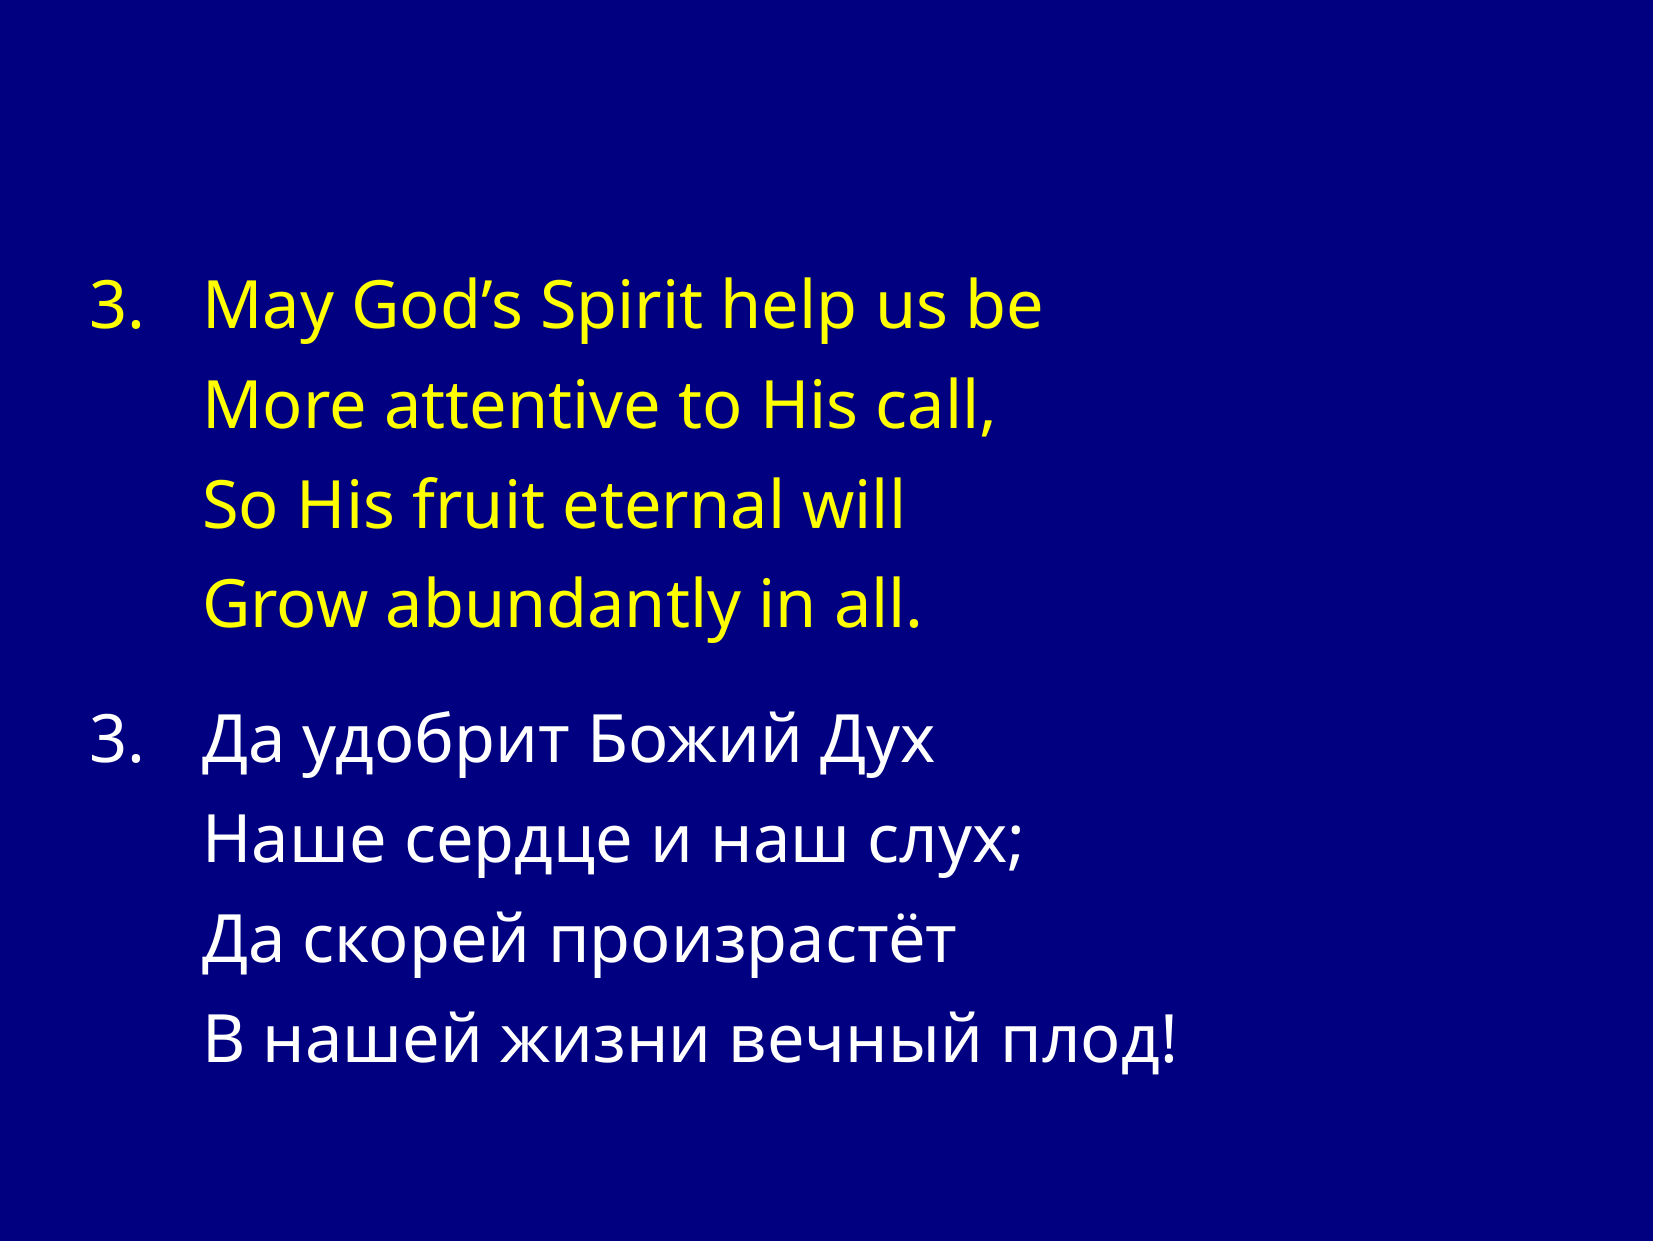

3.	May God’s Spirit help us be
	More attentive to His call,
	So His fruit eternal will
	Grow abundantly in all.
3.	Да удобрит Божий Дух
	Наше сердце и наш слух;
	Да скорей произрастёт
	В нашей жизни вечный плод!